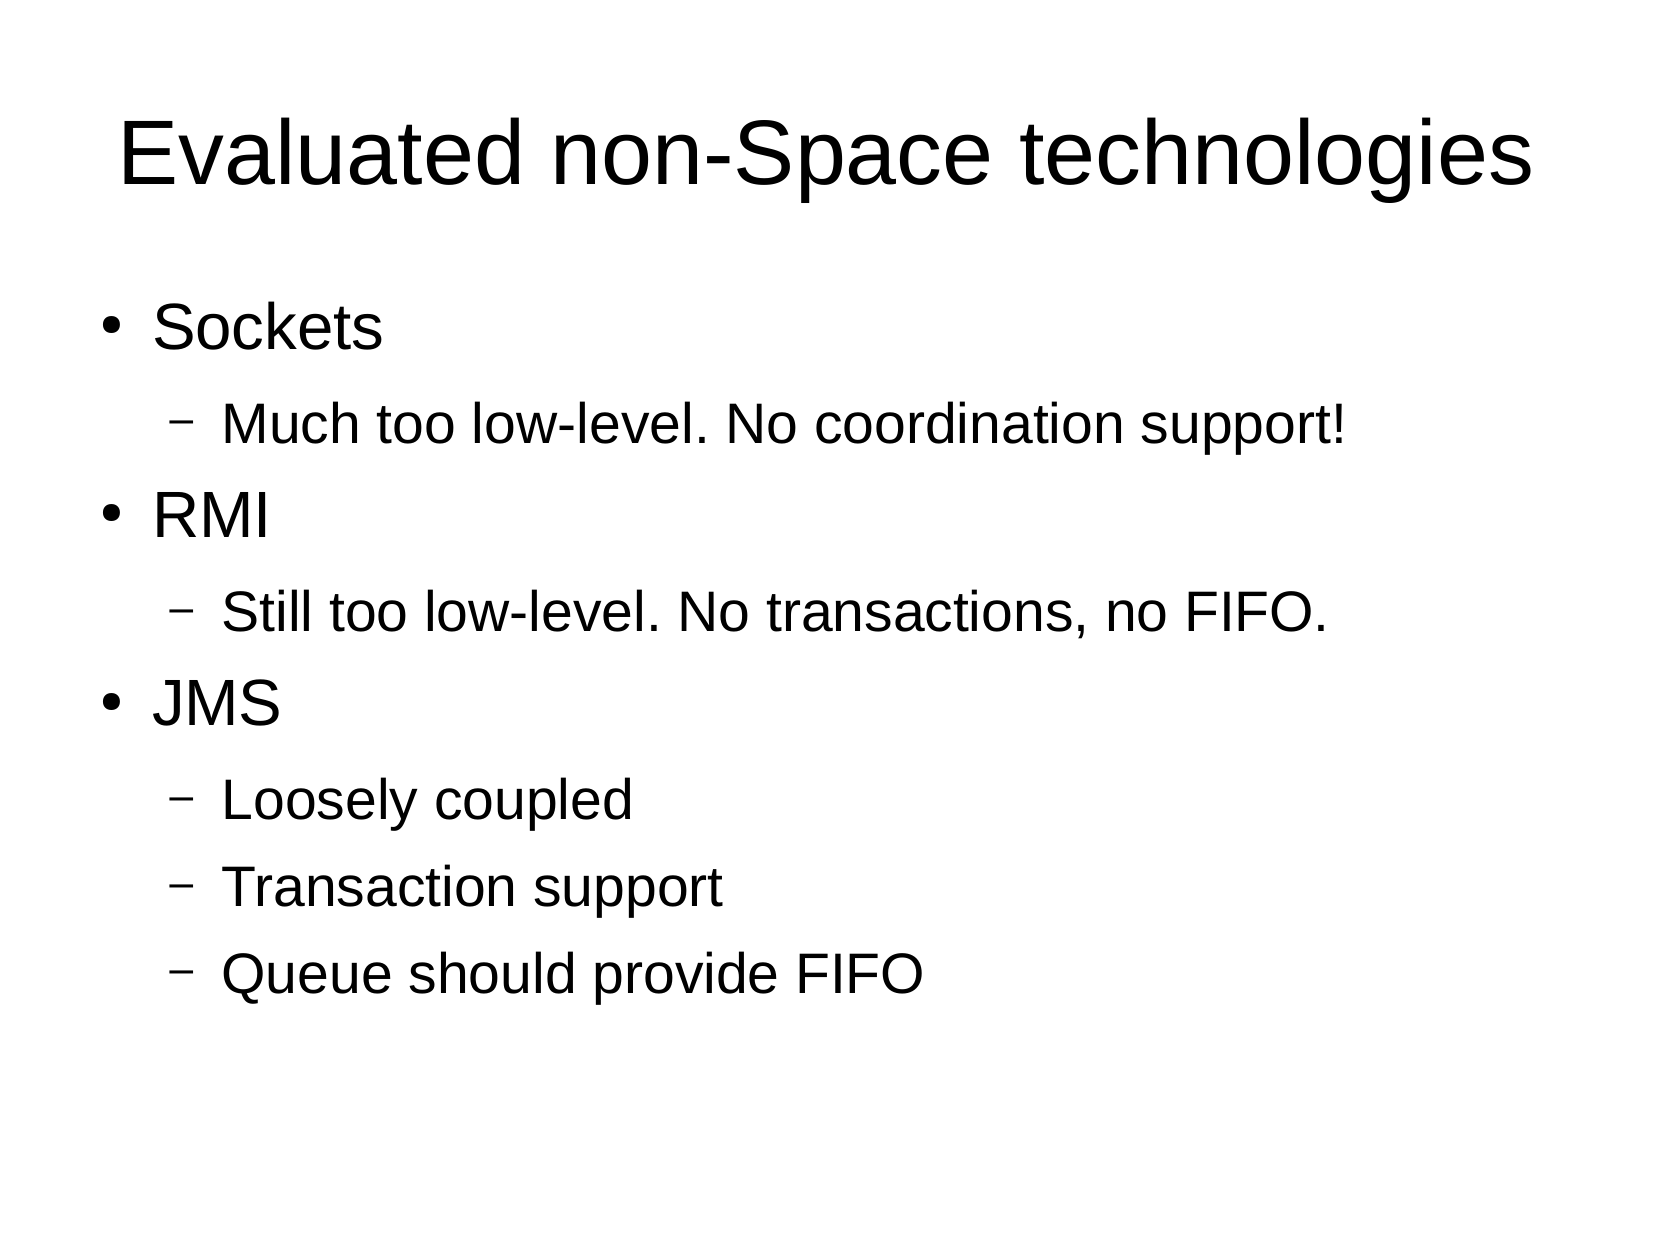

# Evaluated non-Space technologies
Sockets
Much too low-level. No coordination support!
RMI
Still too low-level. No transactions, no FIFO.
JMS
Loosely coupled
Transaction support
Queue should provide FIFO